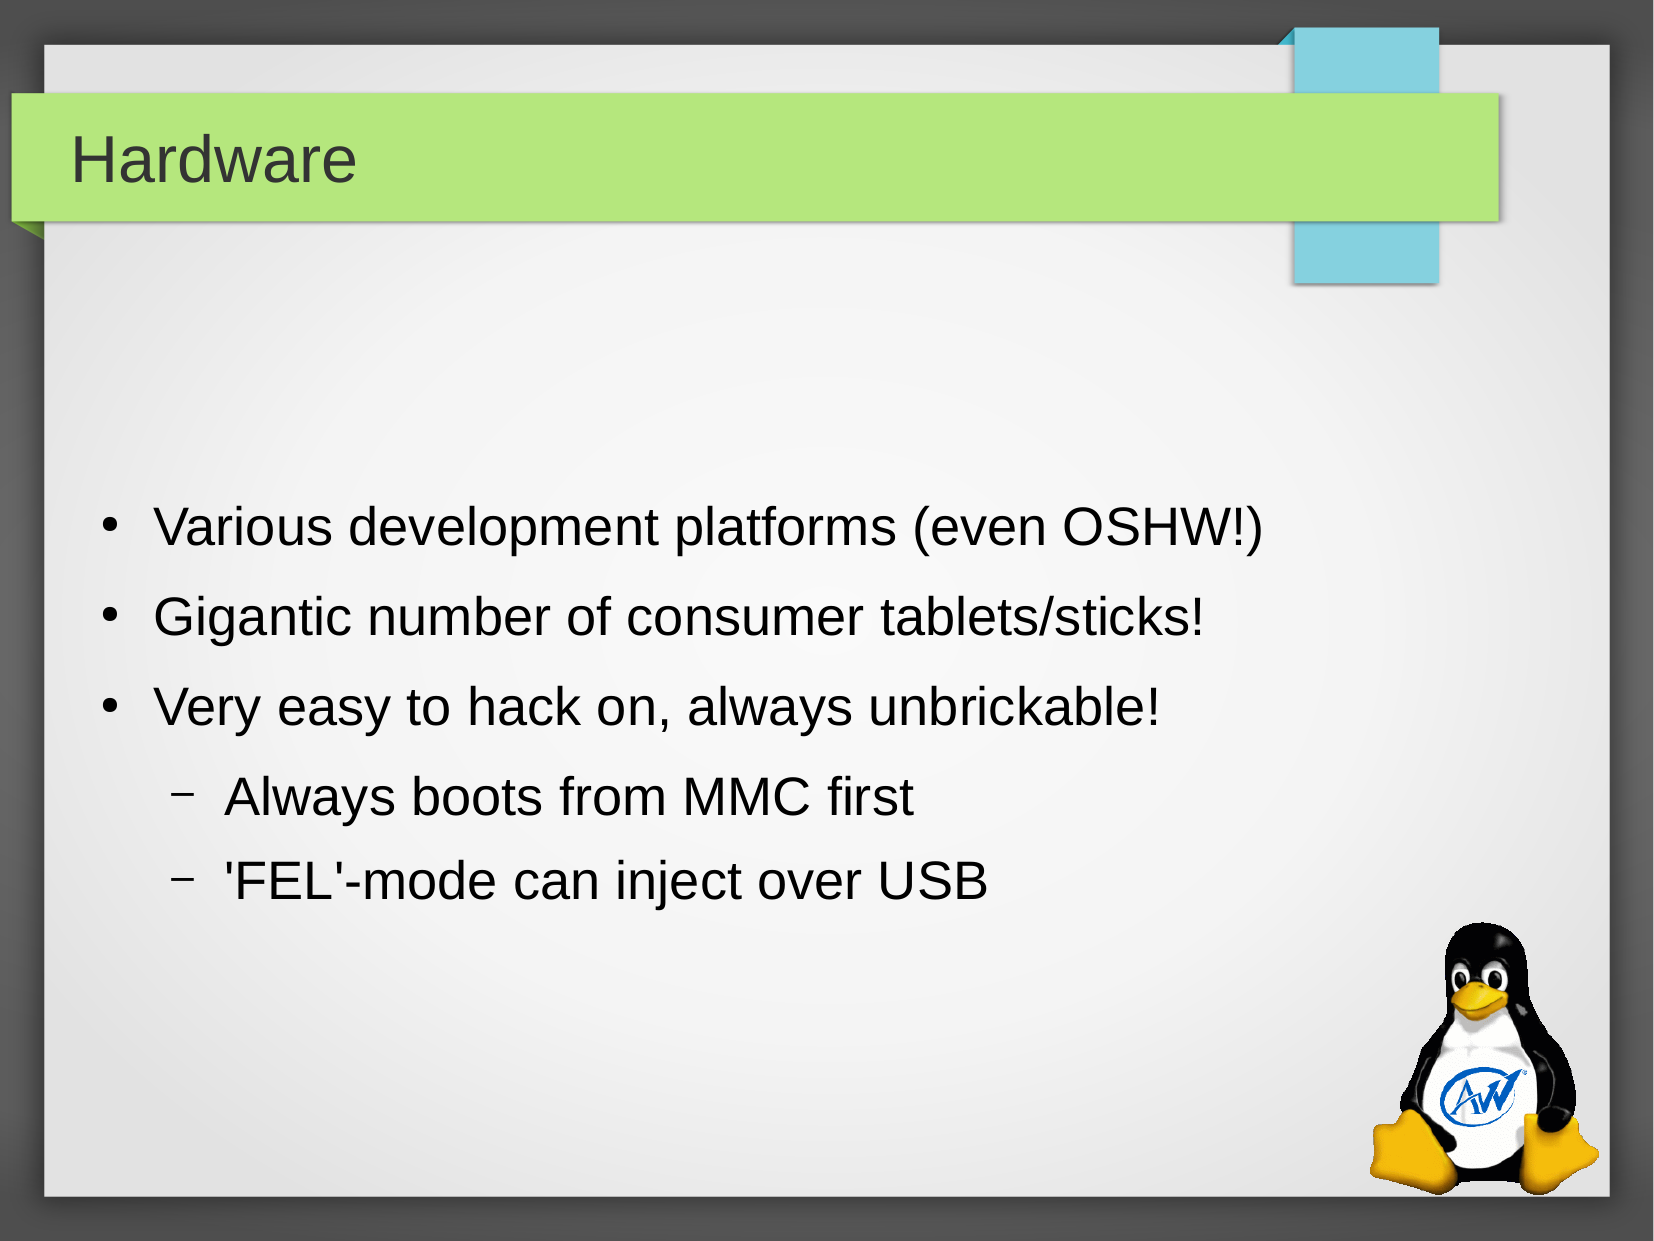

# Hardware
Various development platforms (even OSHW!)
Gigantic number of consumer tablets/sticks!
Very easy to hack on, always unbrickable!
Always boots from MMC first
'FEL'-mode can inject over USB